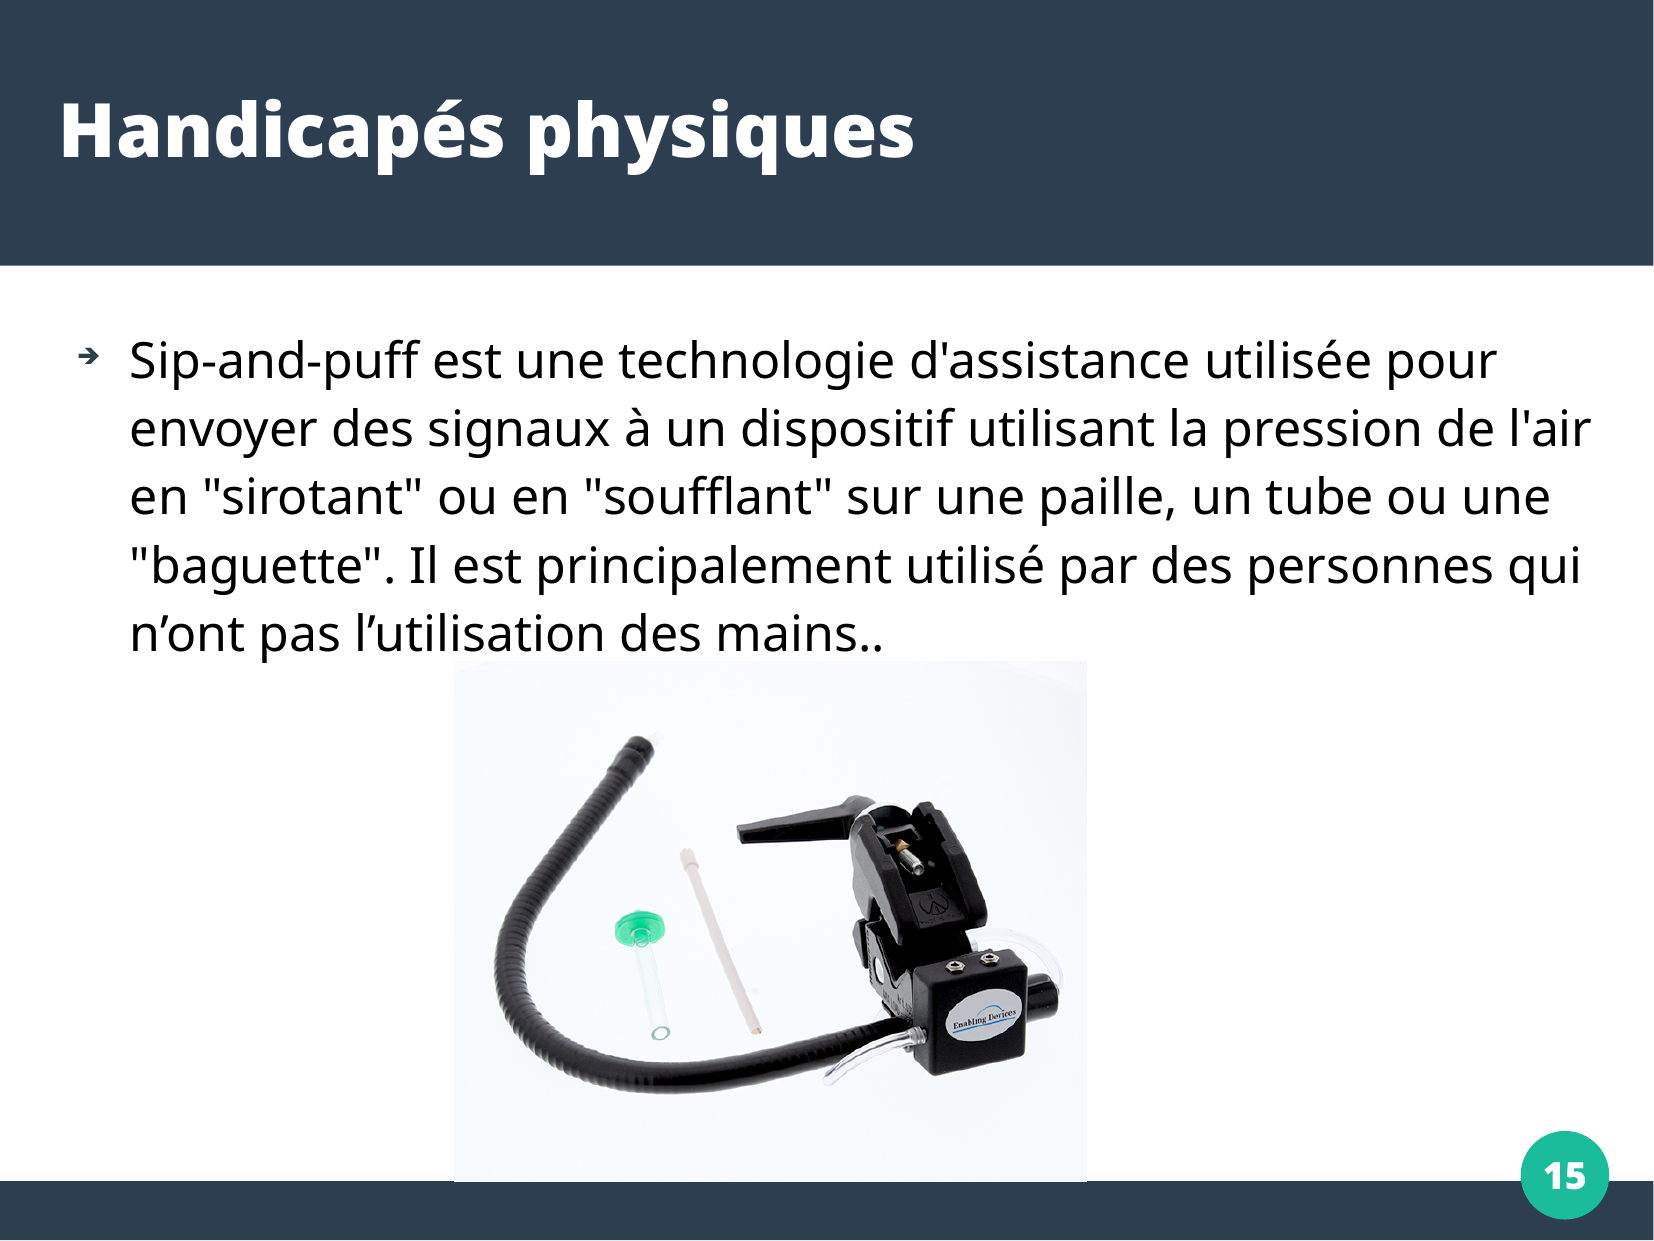

# Handicapés physiques
Sip-and-puff est une technologie d'assistance utilisée pour envoyer des signaux à un dispositif utilisant la pression de l'air en "sirotant" ou en "soufflant" sur une paille, un tube ou une "baguette". Il est principalement utilisé par des personnes qui n’ont pas l’utilisation des mains..
15